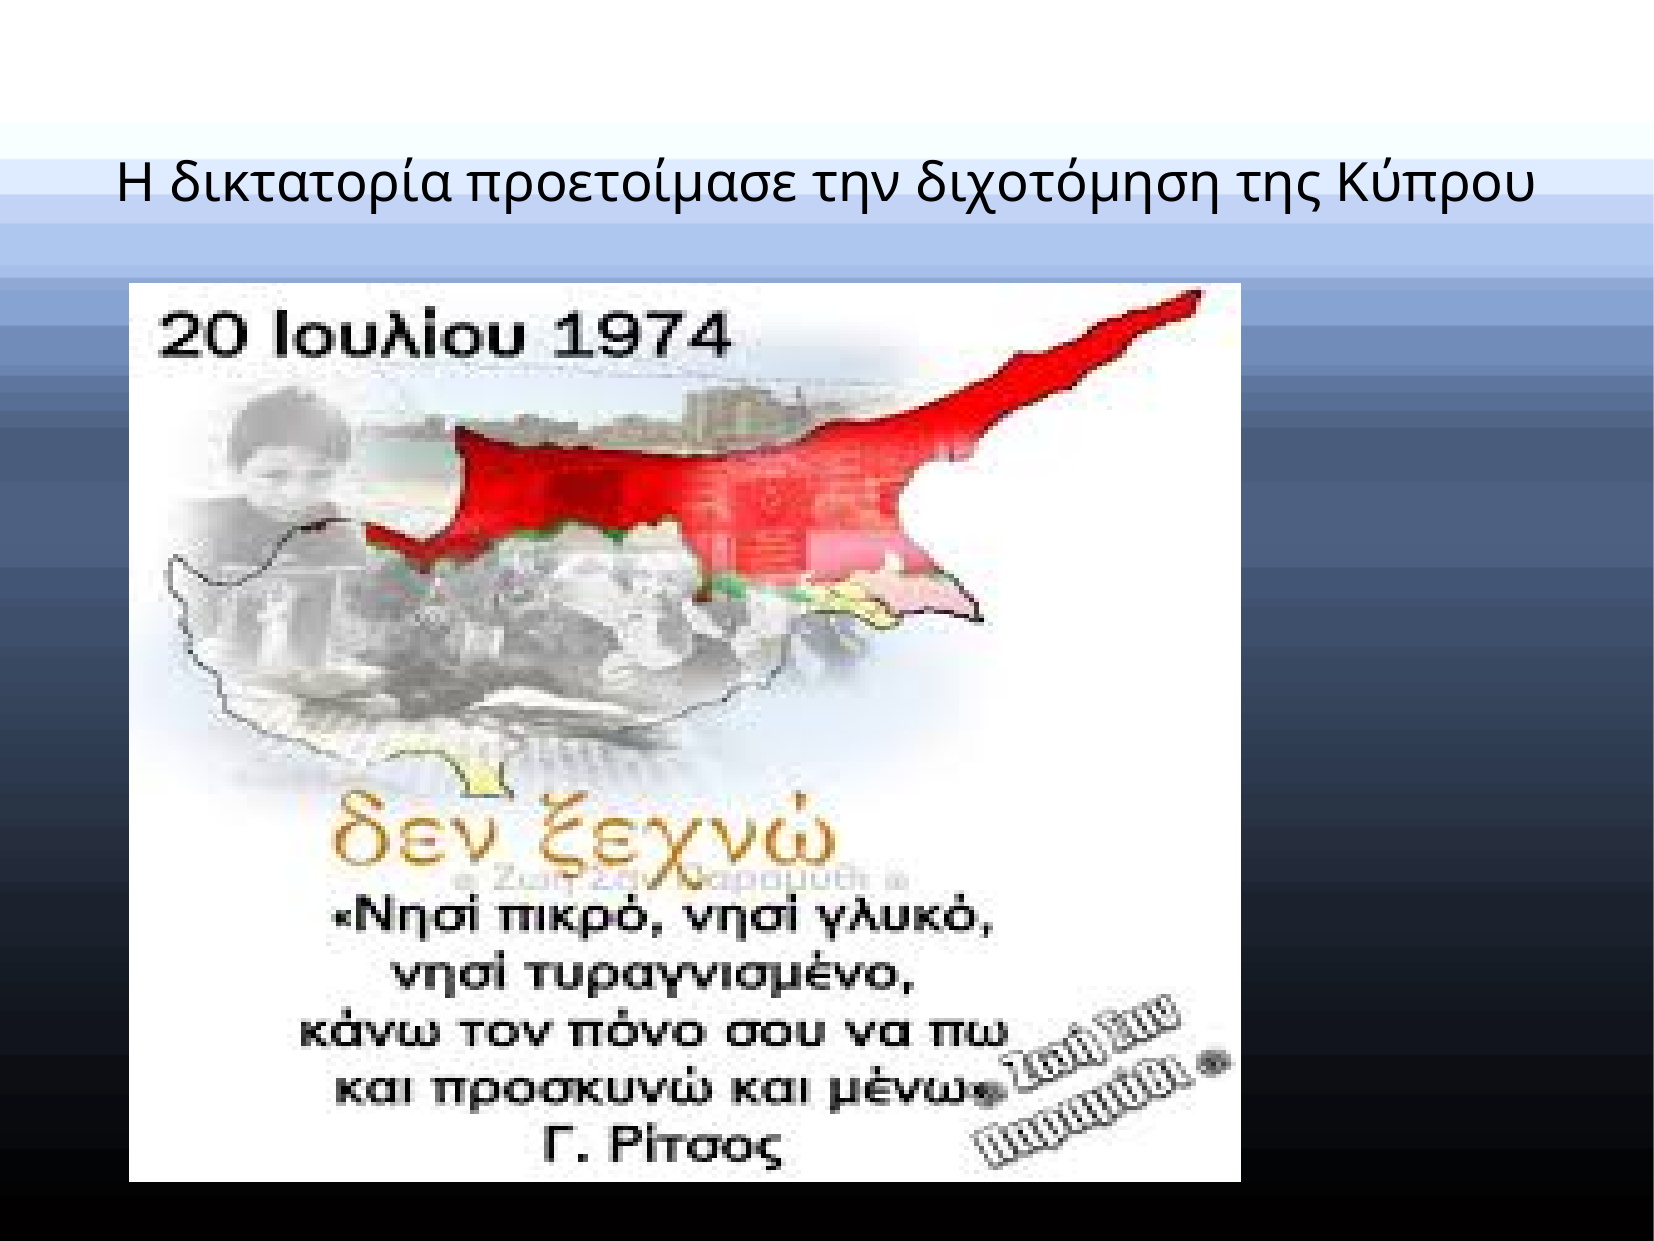

# Η δικτατορία προετοίμασε την διχοτόμηση της Κύπρου